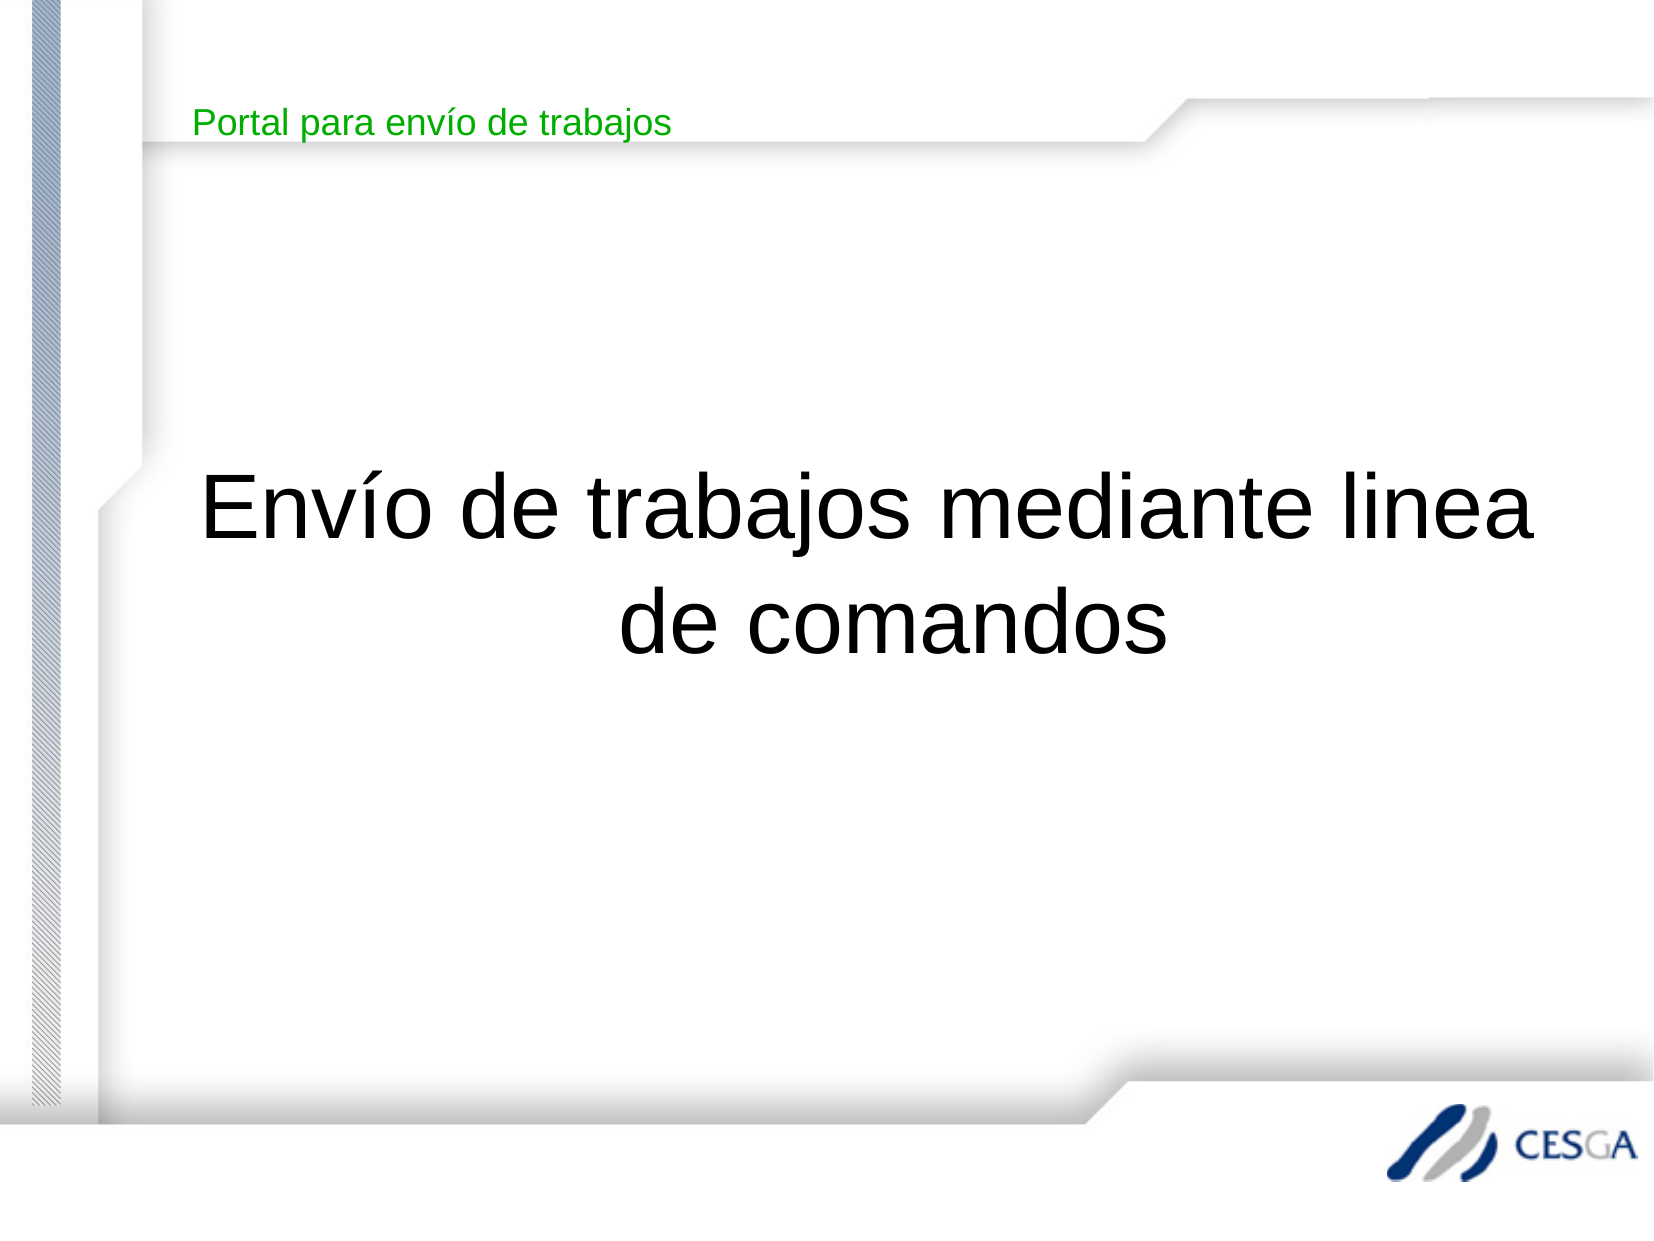

Portal para envío de trabajos
Envío de trabajos mediante linea de comandos